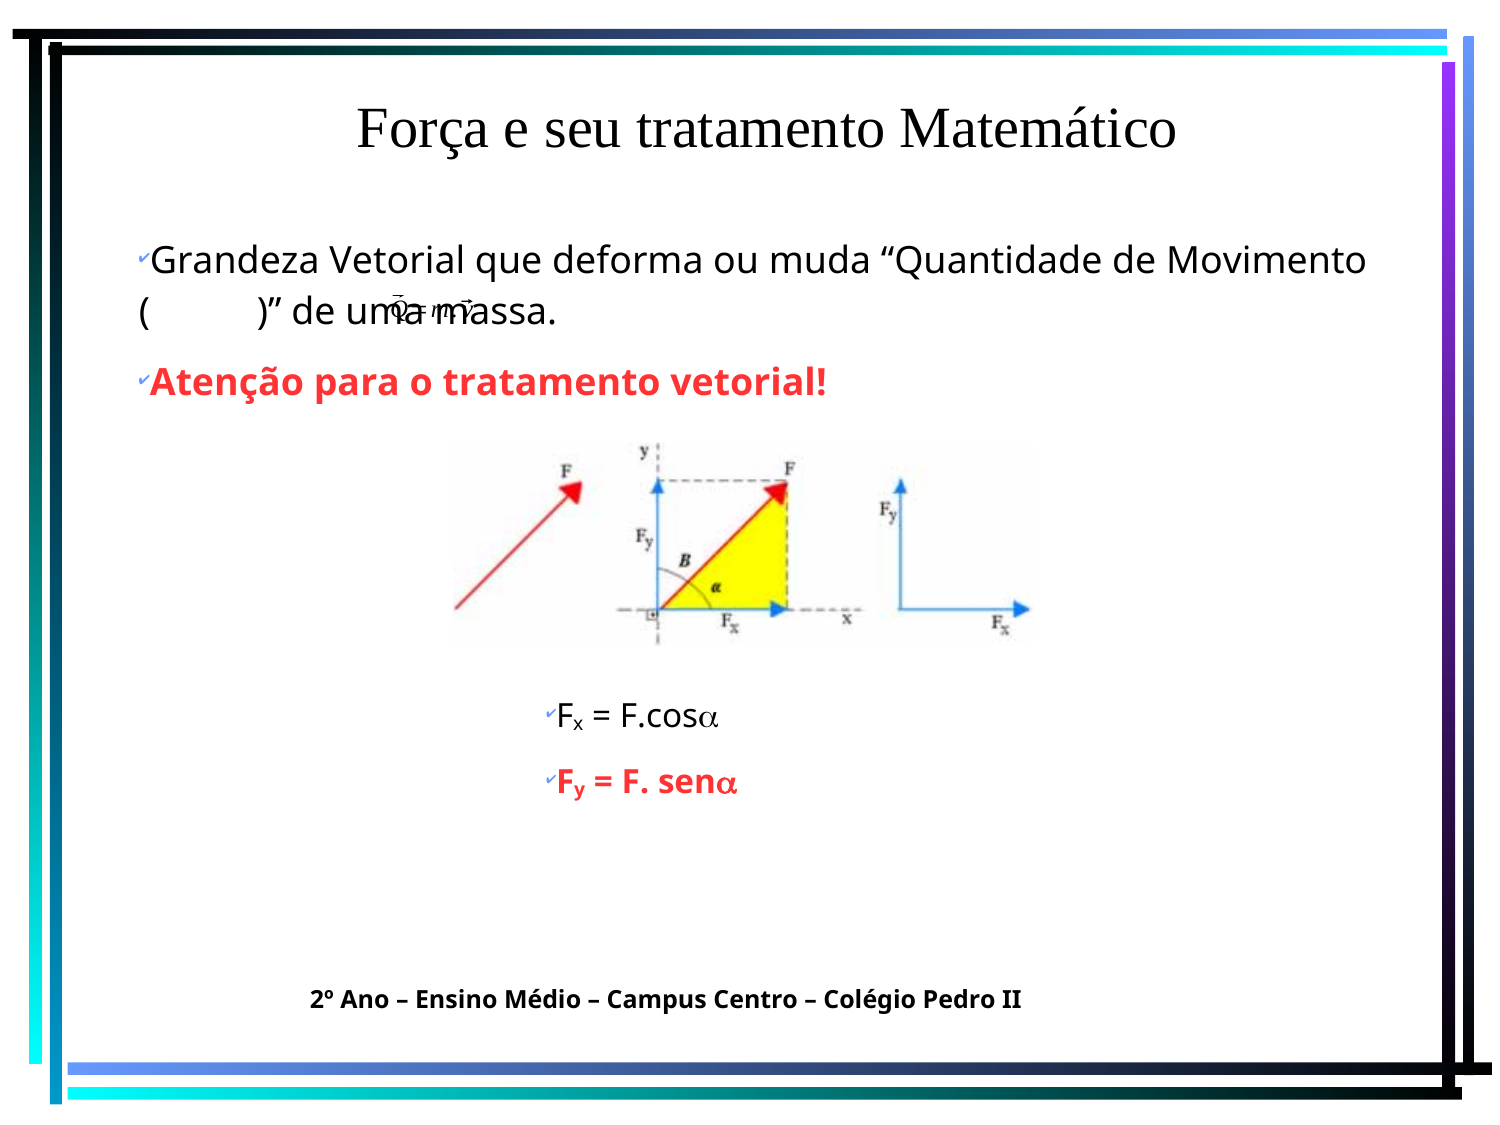

# Força e seu tratamento Matemático
Grandeza Vetorial que deforma ou muda “Quantidade de Movimento ( )” de uma massa.
Atenção para o tratamento vetorial!
Fx = F.cosα
Fy = F. senα
2º Ano – Ensino Médio – Campus Centro – Colégio Pedro II